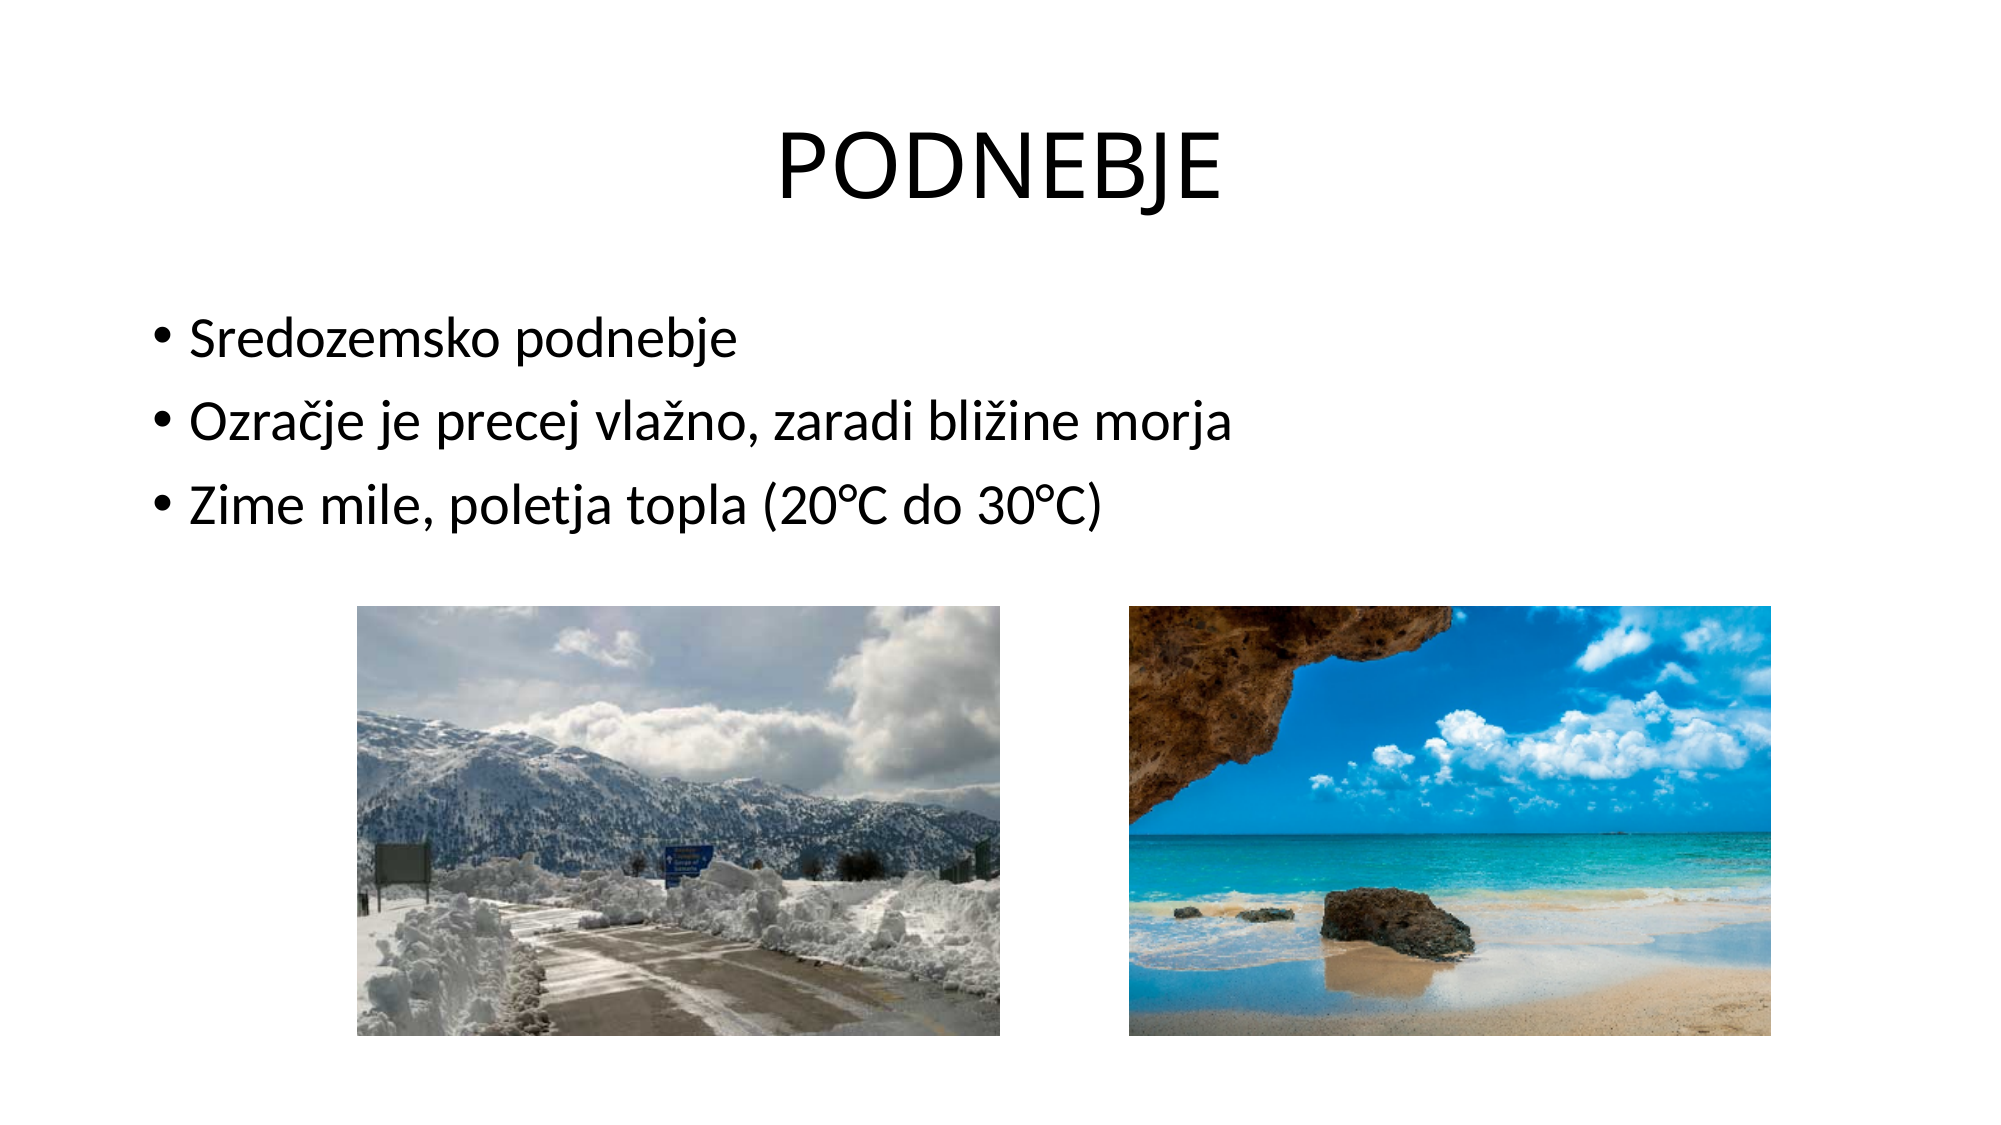

# PODNEBJE
Sredozemsko podnebje
Ozračje je precej vlažno, zaradi bližine morja
Zime mile, poletja topla (20°C do 30°C)